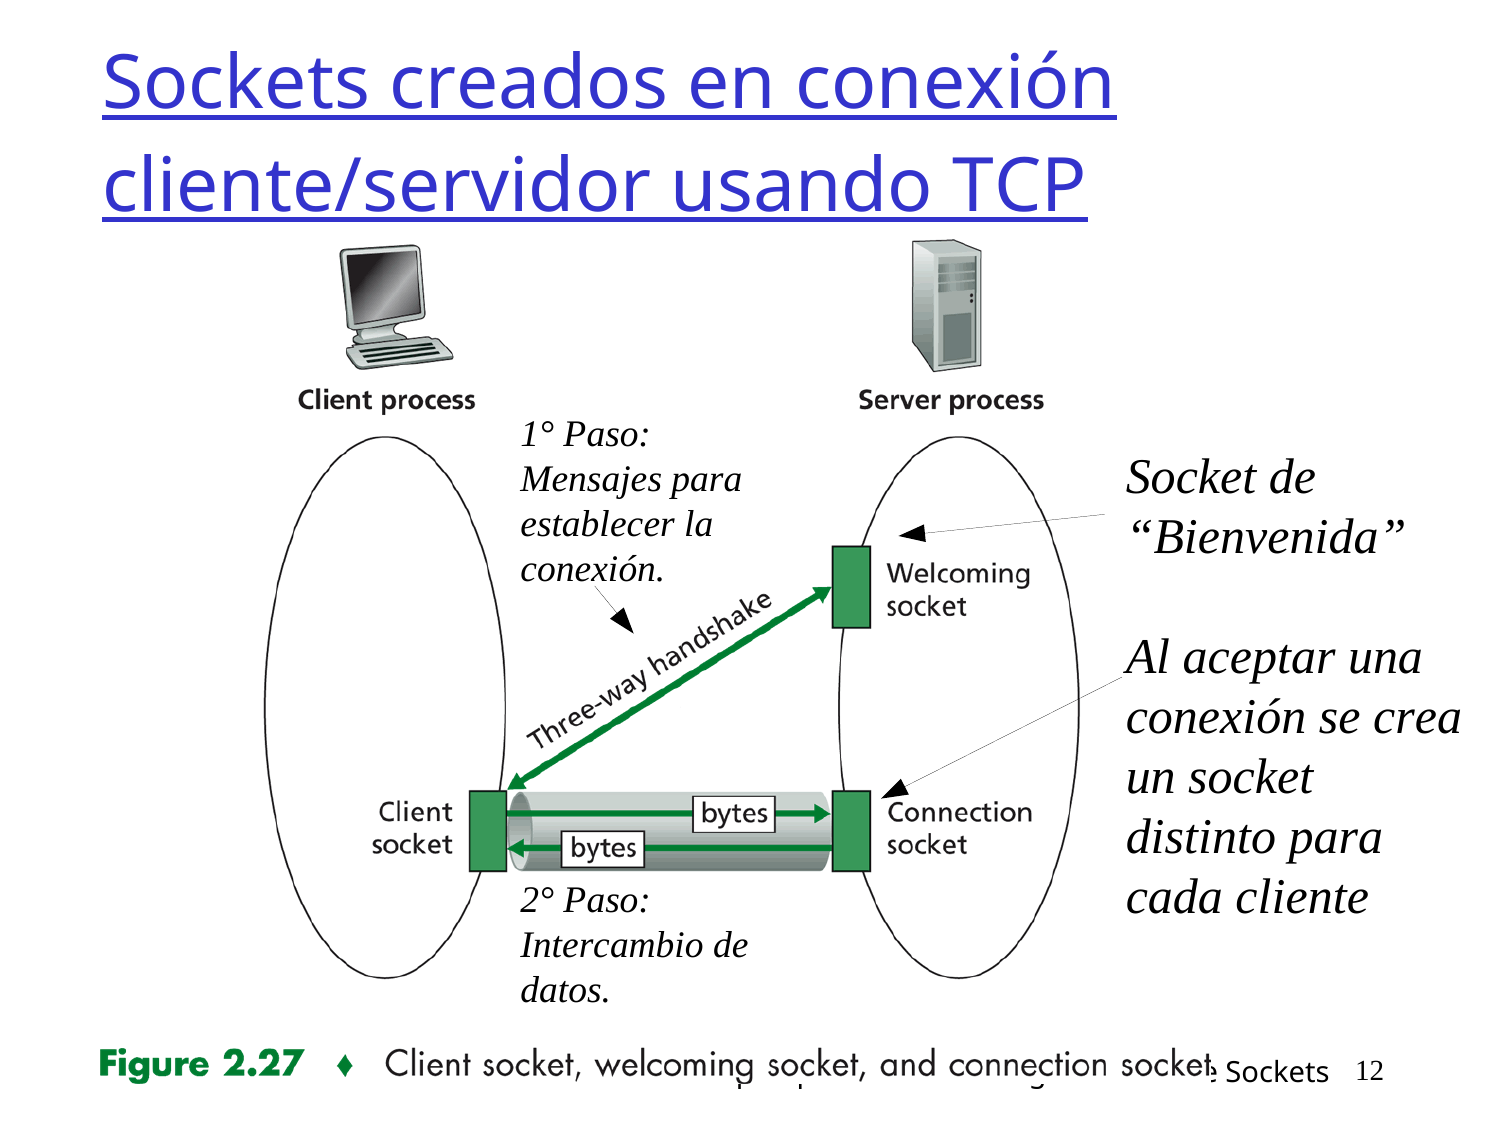

# Sockets creados en conexión cliente/servidor usando TCP
1° Paso:
Mensajes para establecer la conexión.
Socket de “Bienvenida”
Al aceptar una conexión se crea un socket distinto para cada cliente
2° Paso: Intercambio de datos.